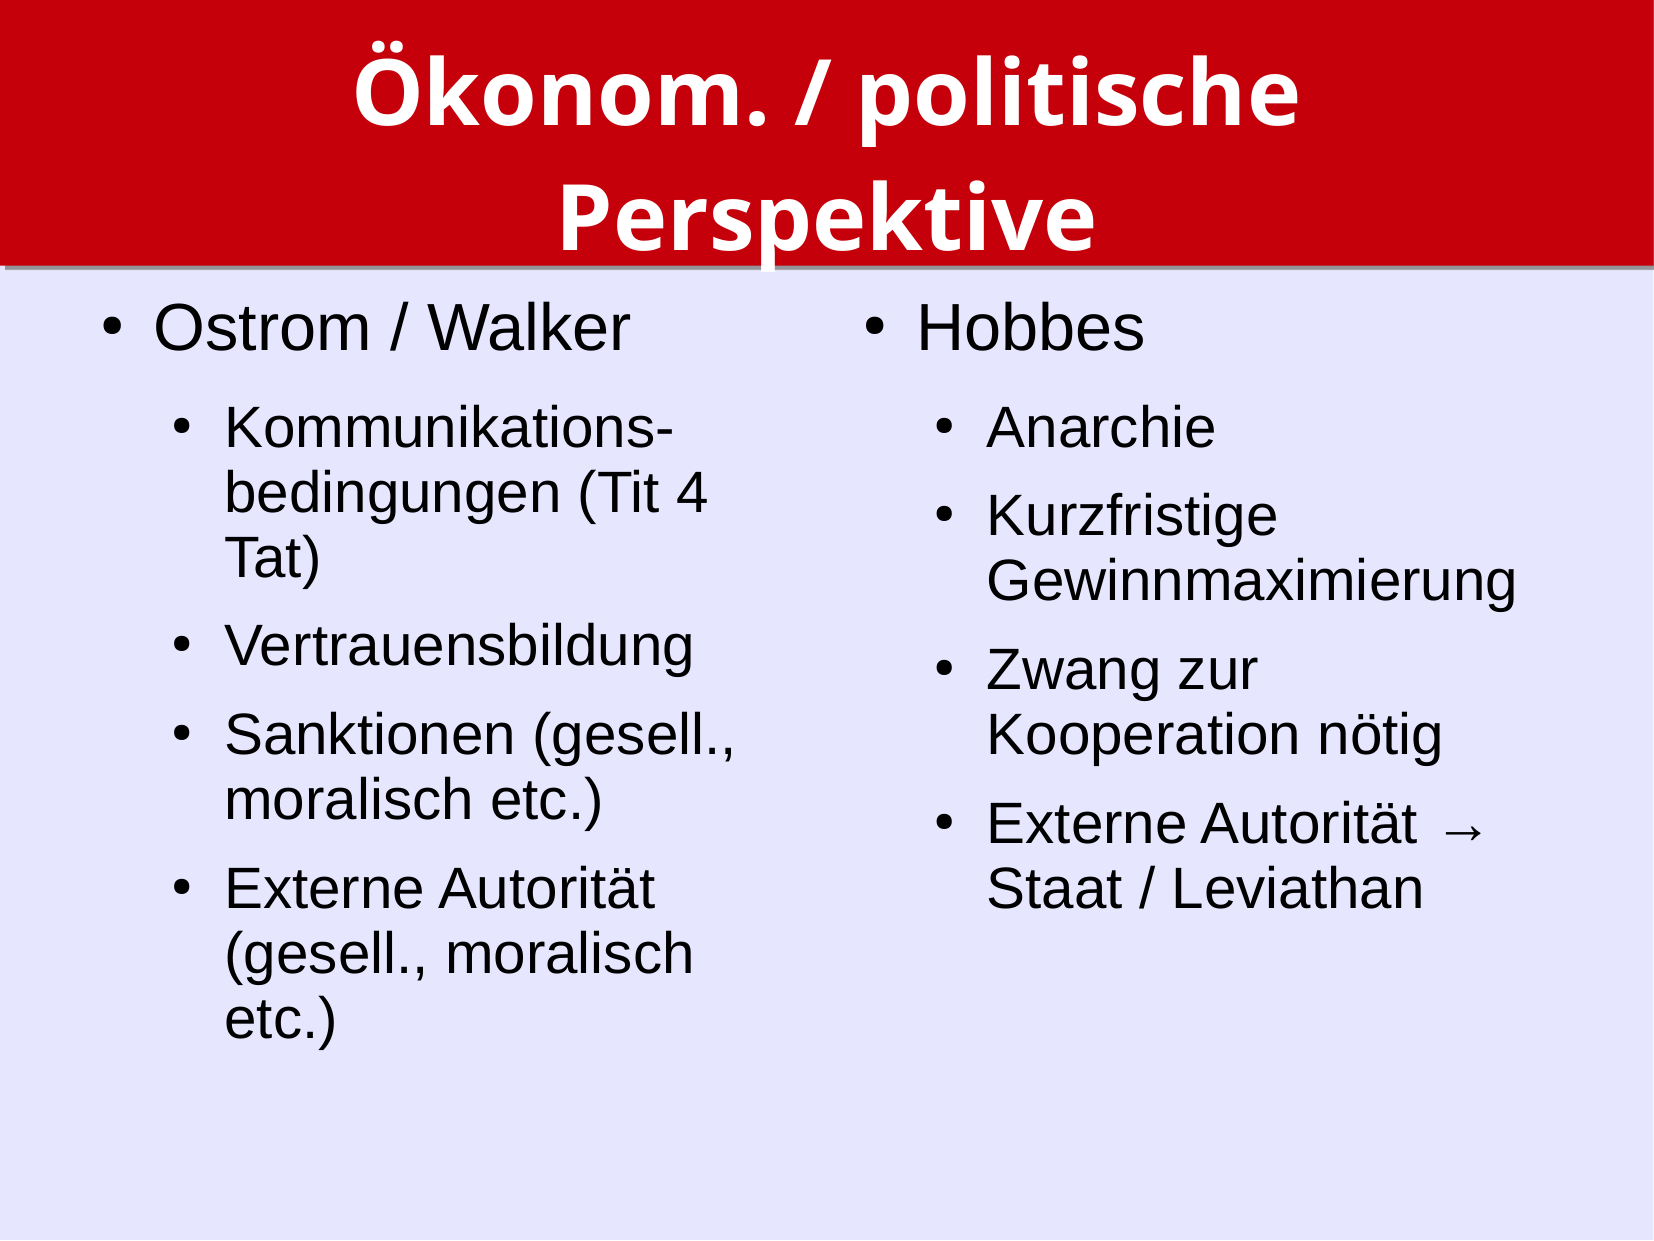

# Ökonom. / politische Perspektive
Ostrom / Walker
Kommunikations-bedingungen (Tit 4 Tat)
Vertrauensbildung
Sanktionen (gesell., moralisch etc.)
Externe Autorität (gesell., moralisch etc.)
Hobbes
Anarchie
Kurzfristige Gewinnmaximierung
Zwang zur Kooperation nötig
Externe Autorität → Staat / Leviathan